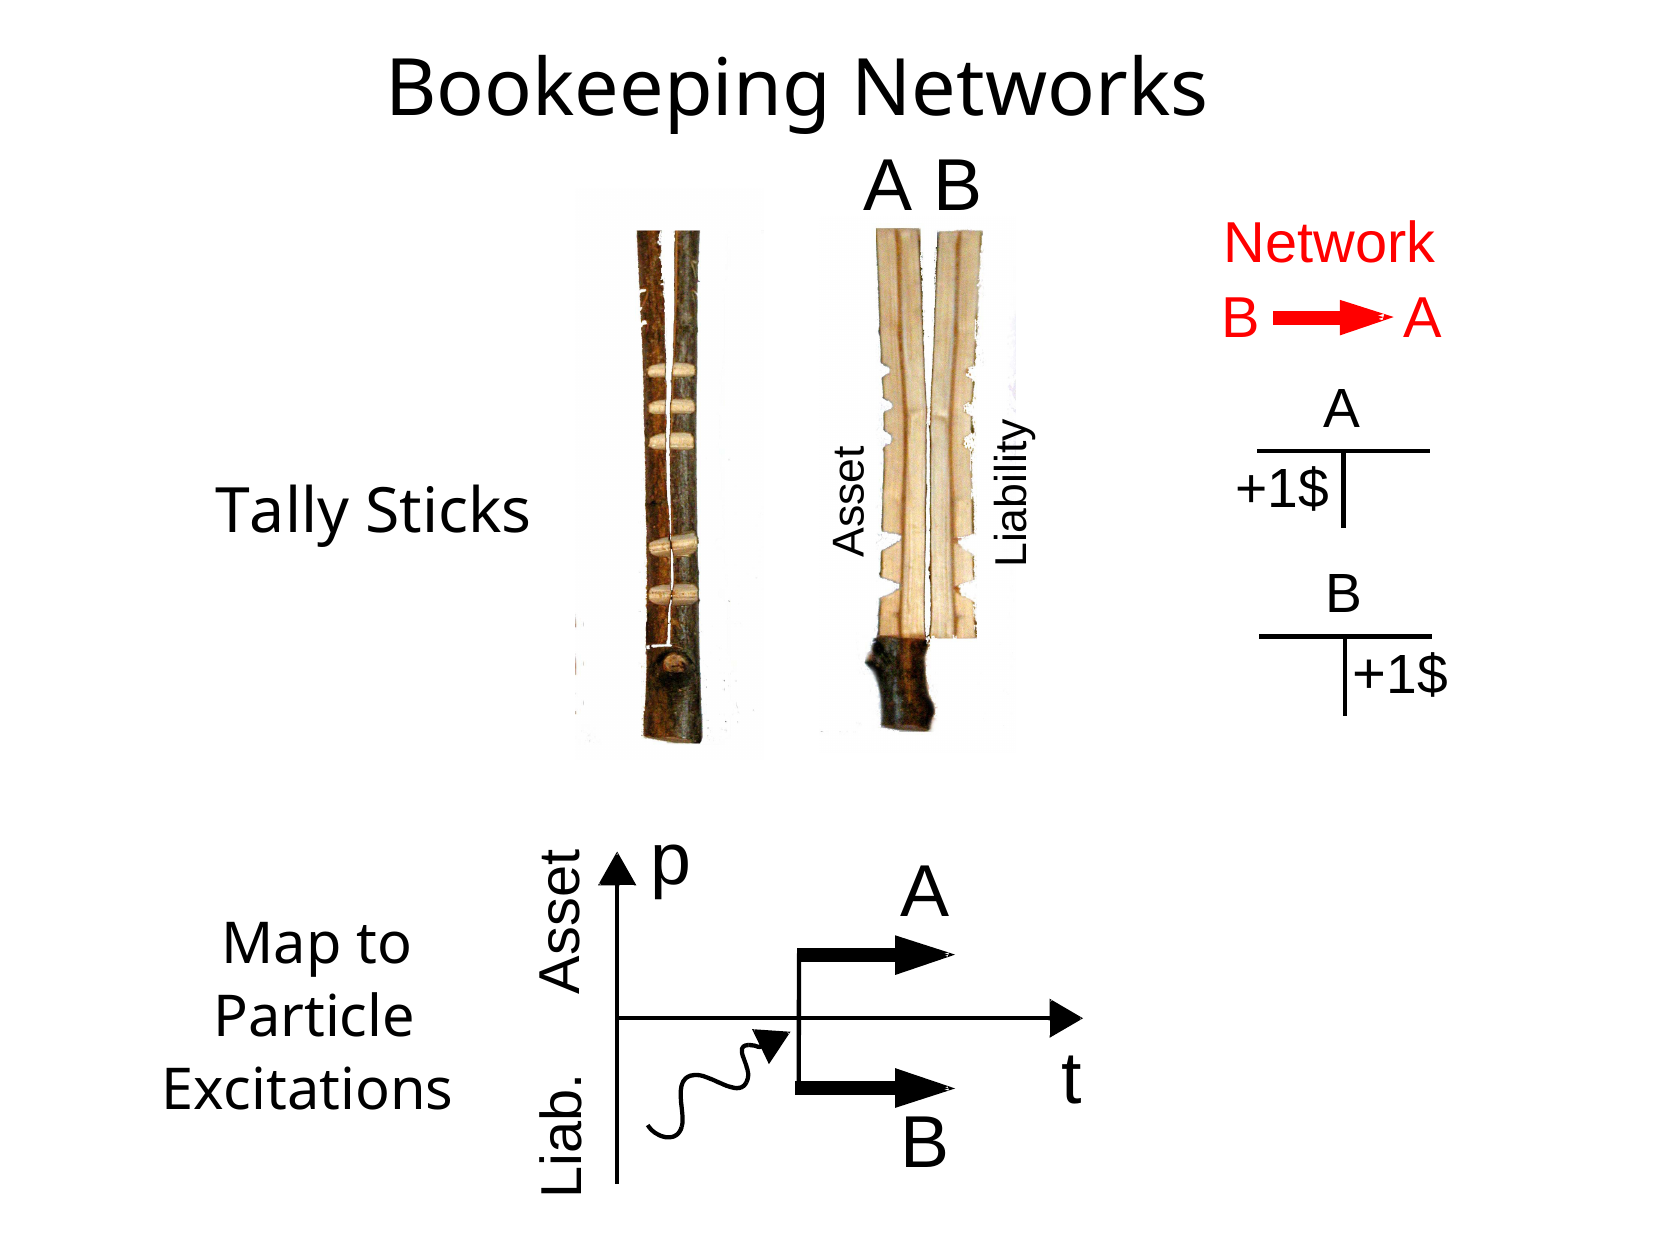

Bookeeping Networks
A B
Network
B
A
A
+1$
Liability
Tally Sticks
Asset
B
+
1$
p
A
Asset
Map to
Particle
t
Excitations
Liab.
B